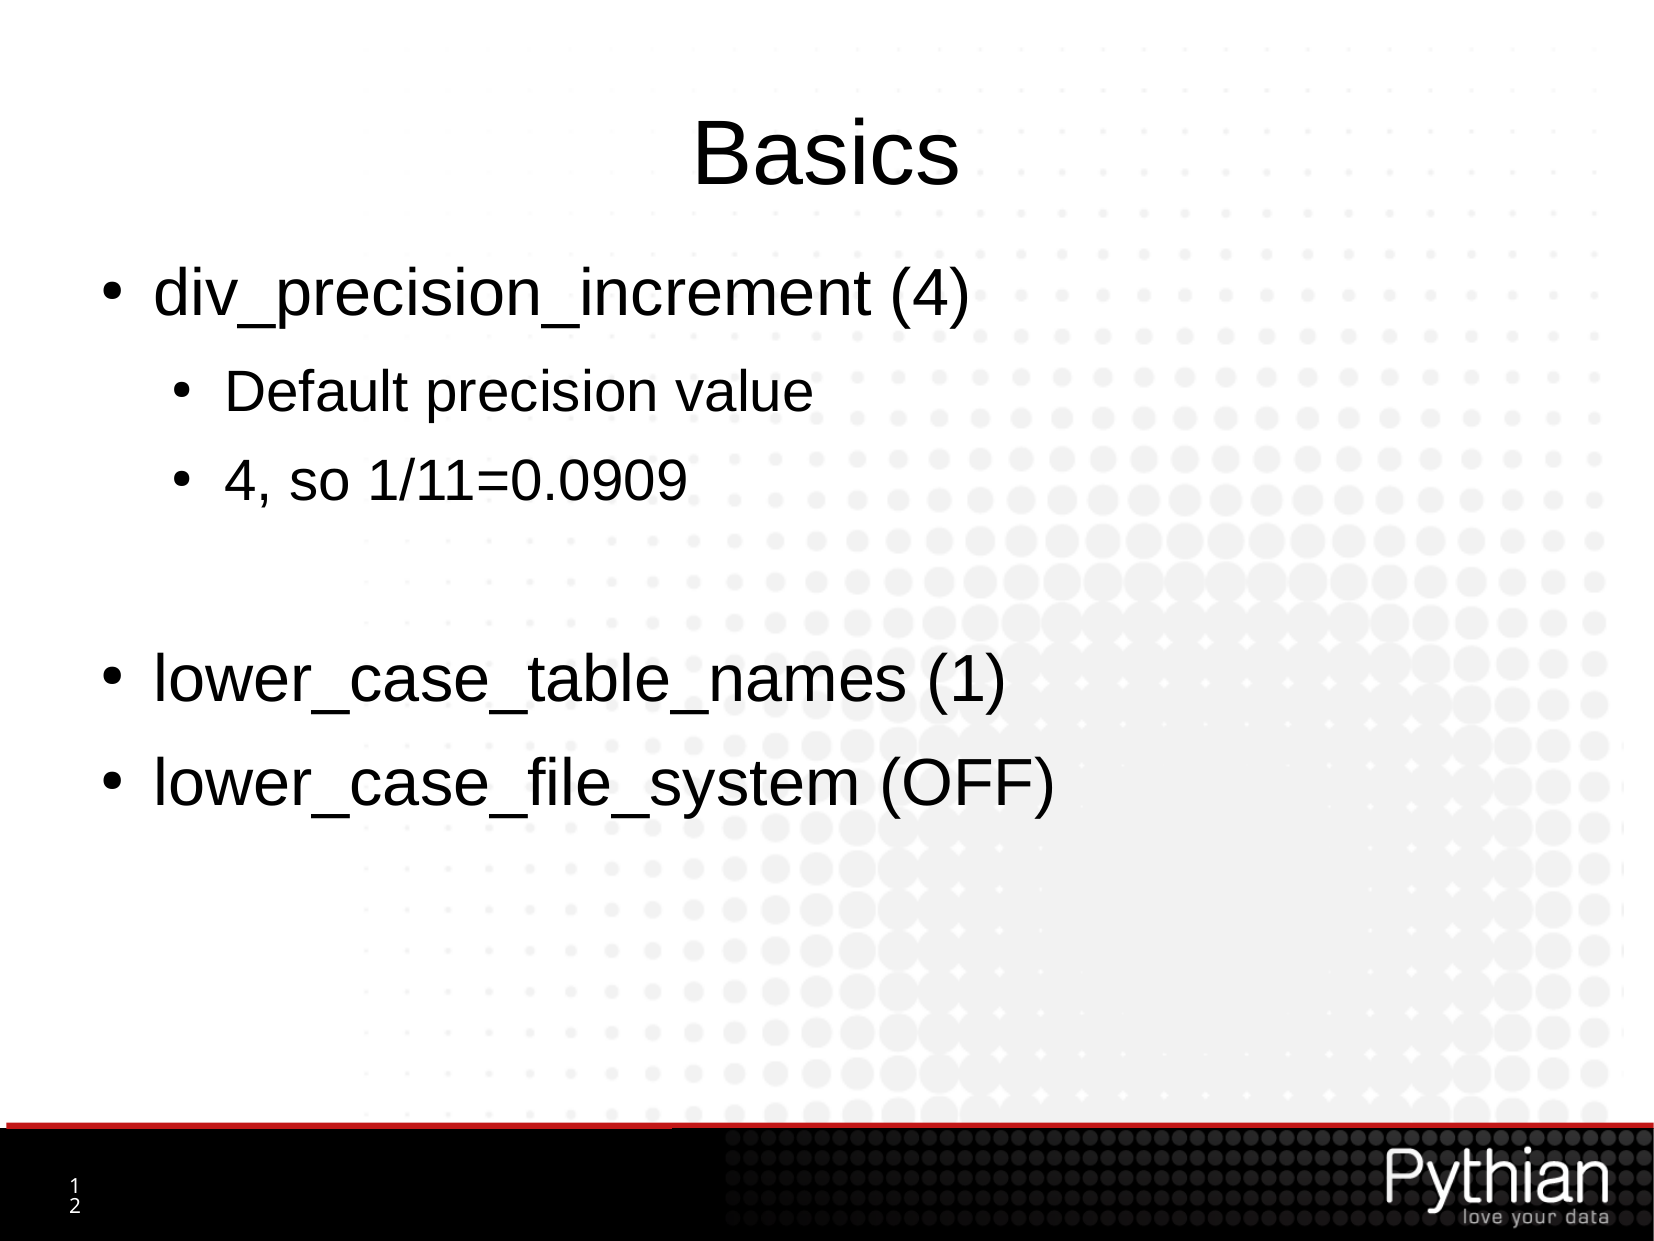

# Basics
div_precision_increment (4)
Default precision value
4, so 1/11=0.0909
lower_case_table_names (1)
lower_case_file_system (OFF)